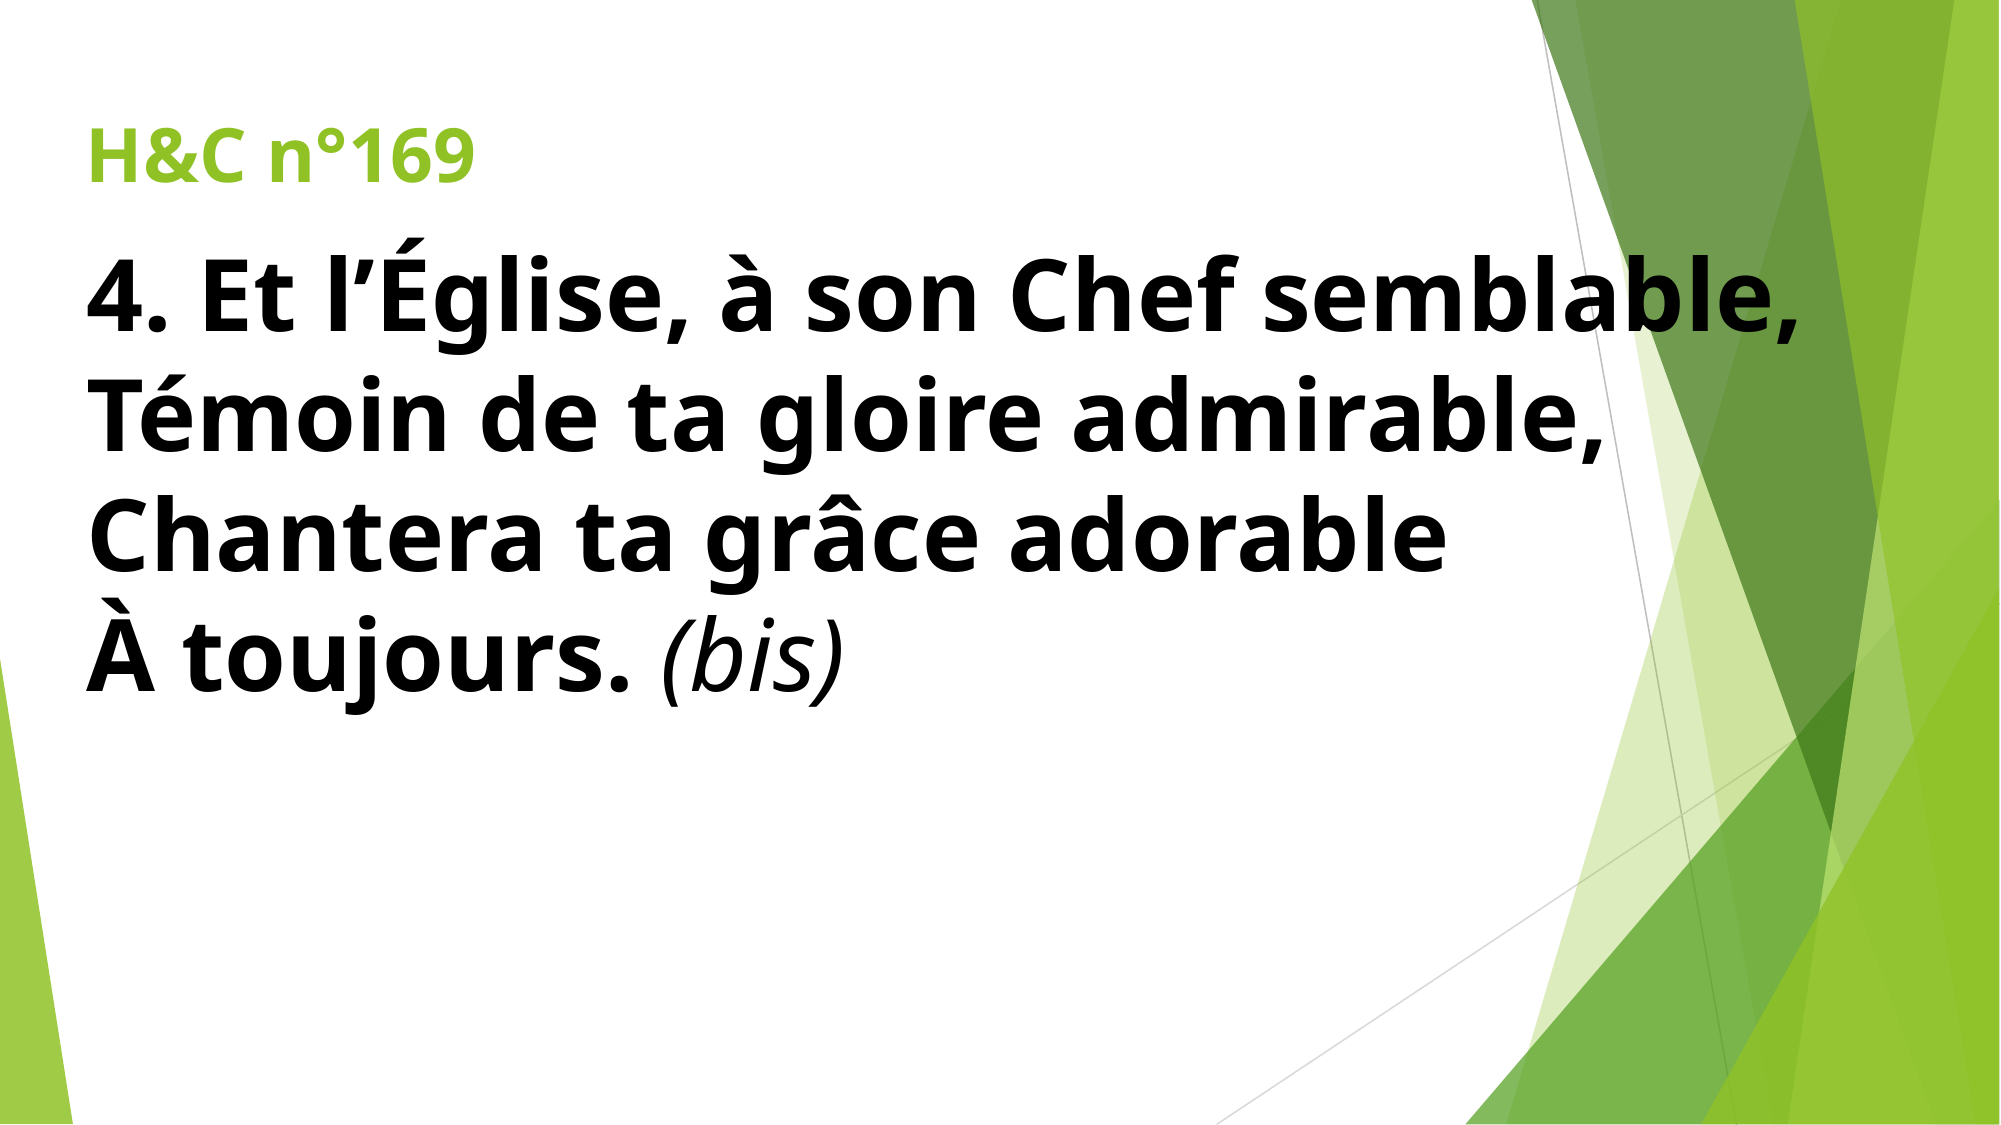

H&C n°169
4. Et l’Église, à son Chef semblable,
Témoin de ta gloire admirable,
Chantera ta grâce adorable
À toujours. (bis)